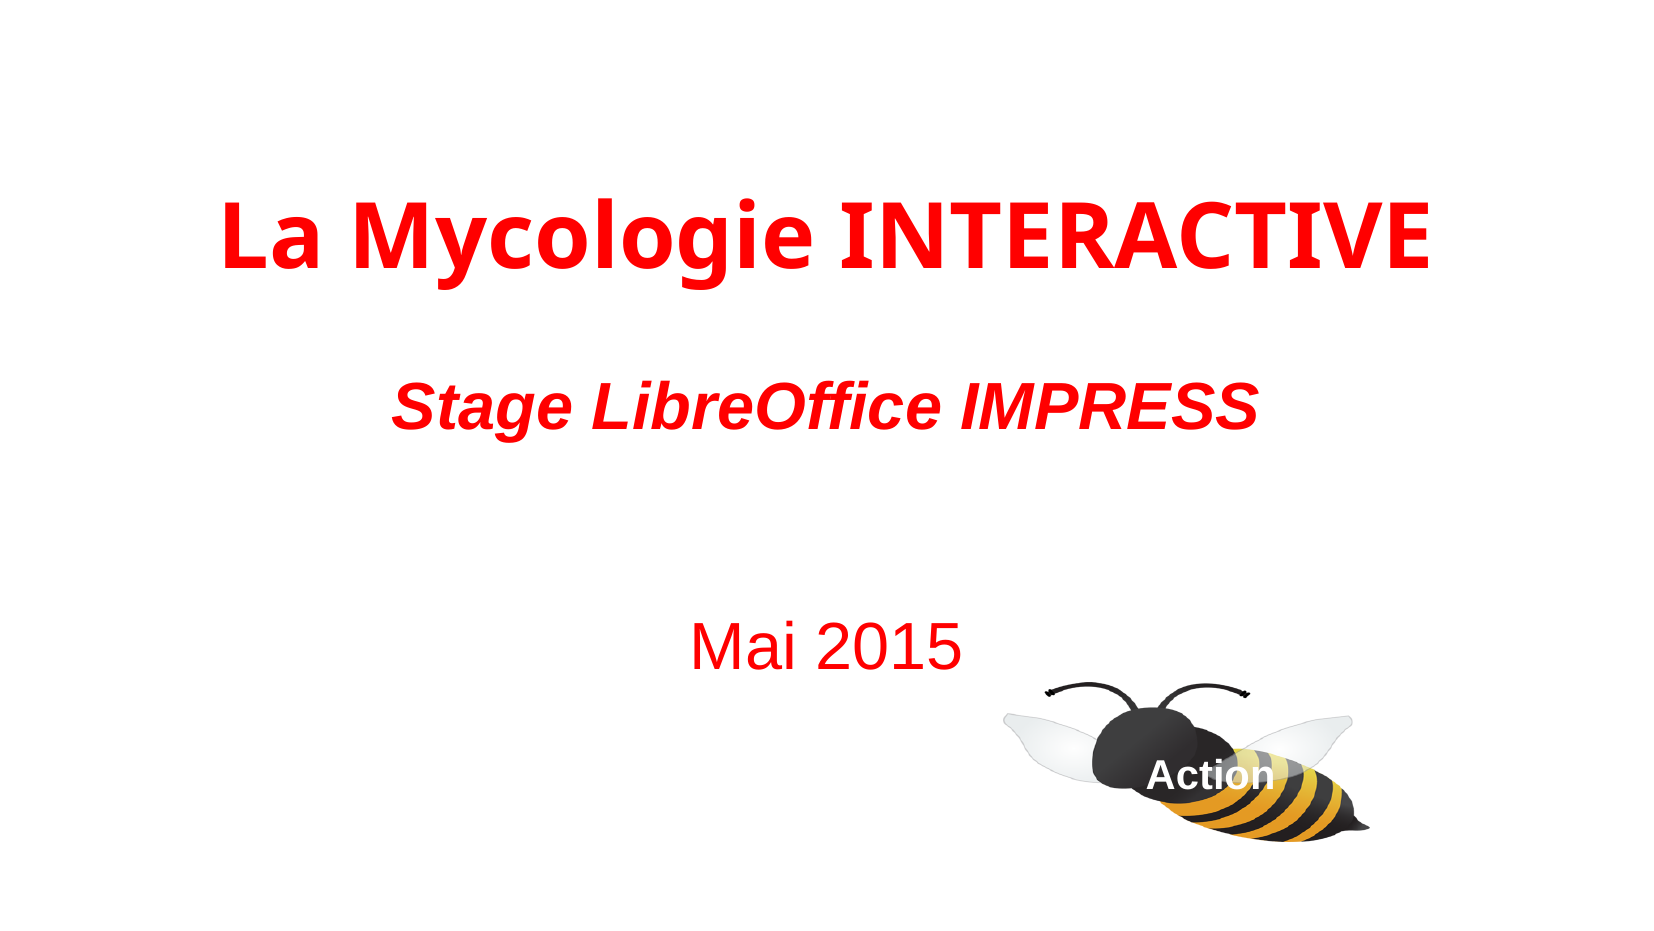

La Mycologie INTERACTIVE
Stage LibreOffice IMPRESS
Mai 2015
Action